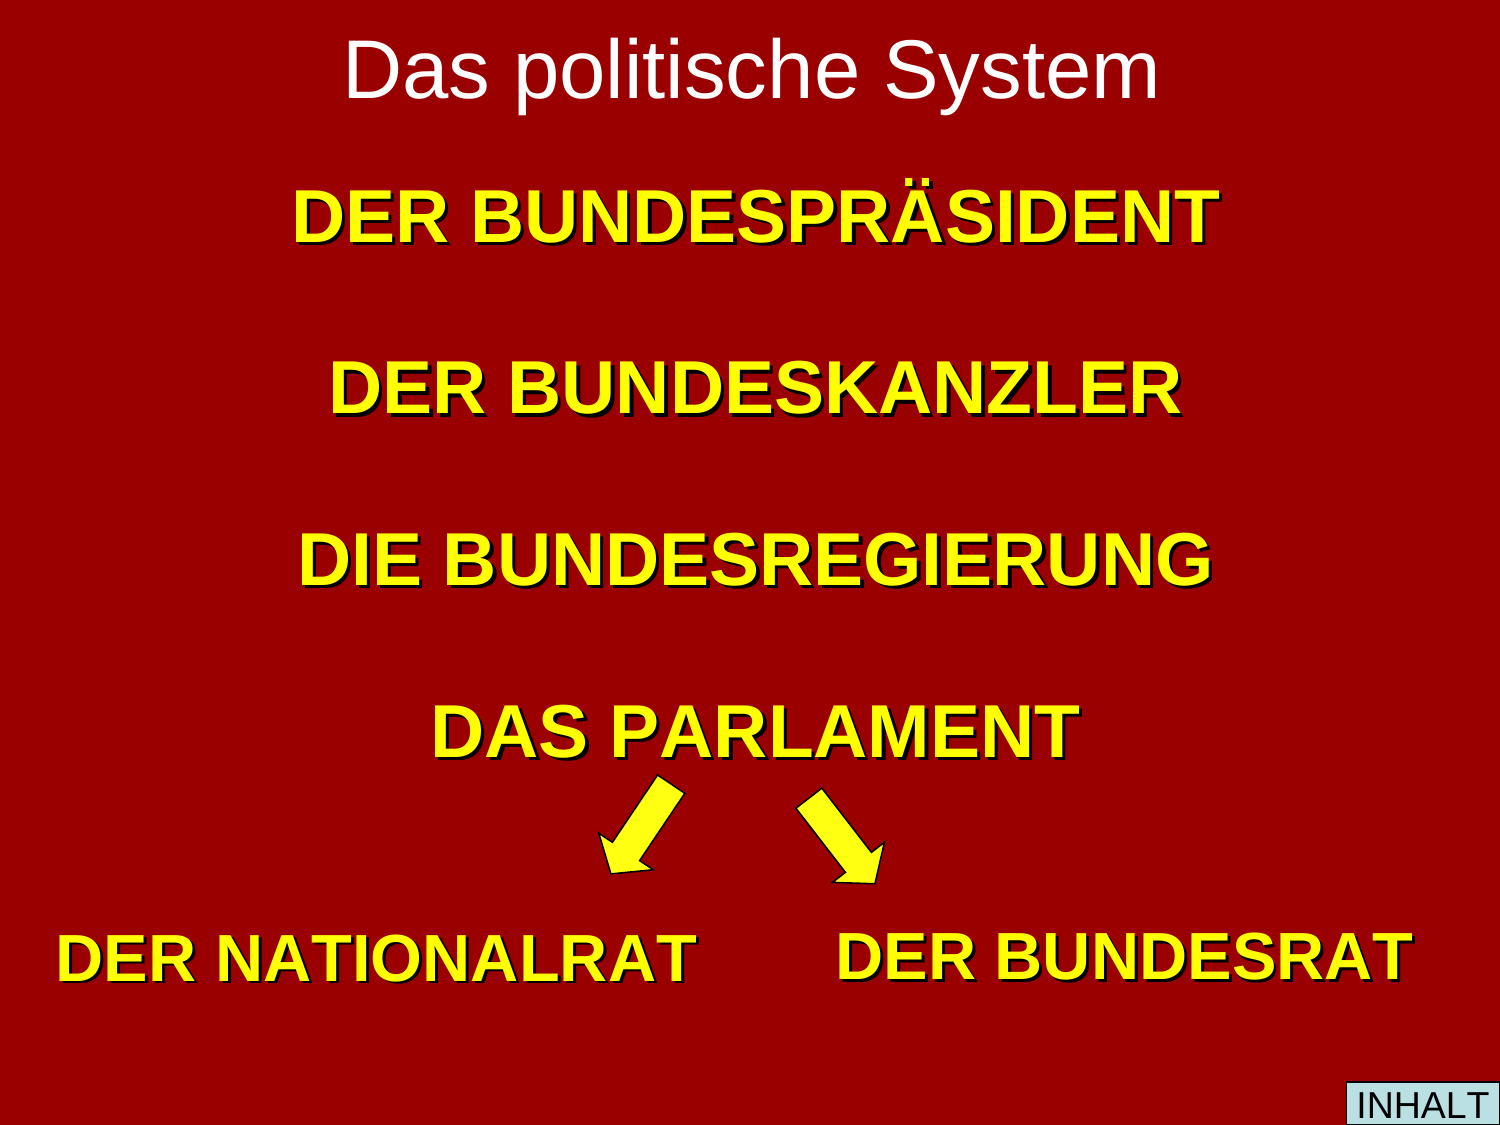

# Das politische System
DER BUNDESPRÄSIDENT
DER BUNDESKANZLER
DIE BUNDESREGIERUNG
DAS PARLAMENT
DER NATIONALRAT
DER BUNDESRAT
INHALT